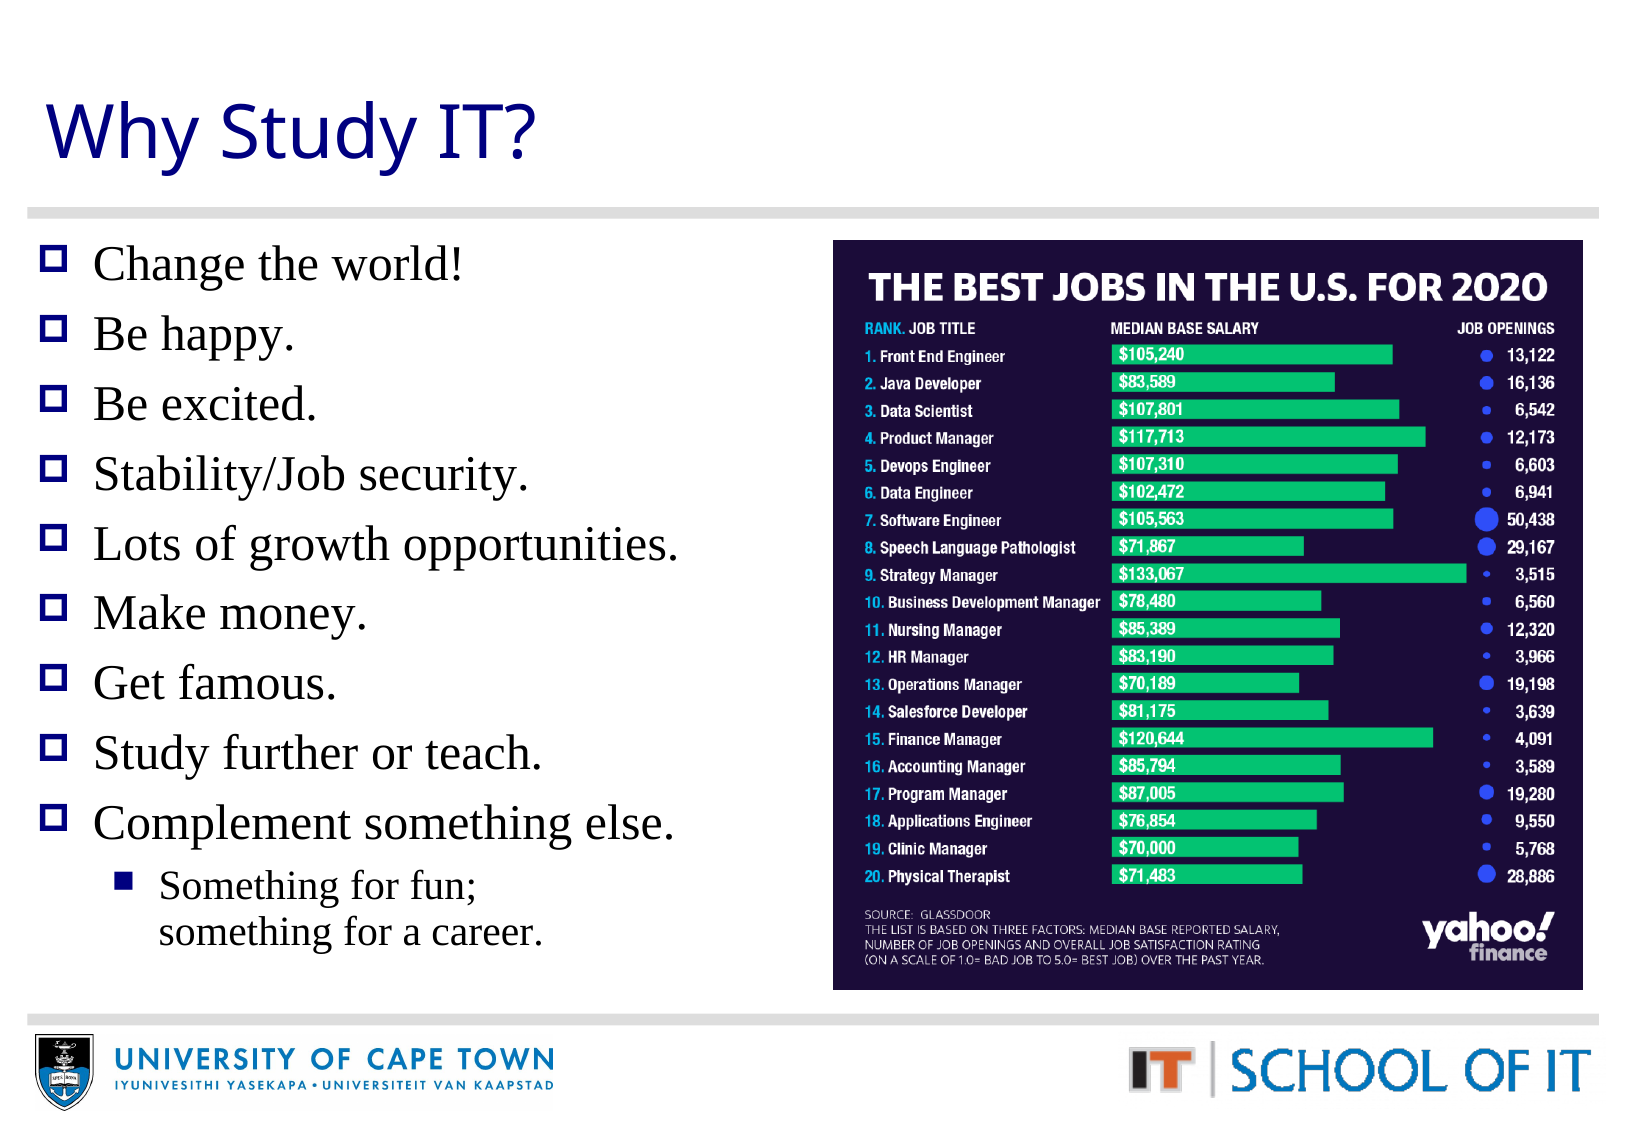

# Why Study IT?
Change the world!
Be happy.
Be excited.
Stability/Job security.
Lots of growth opportunities.
Make money.
Get famous.
Study further or teach.
Complement something else.
Something for fun;
something for a career.